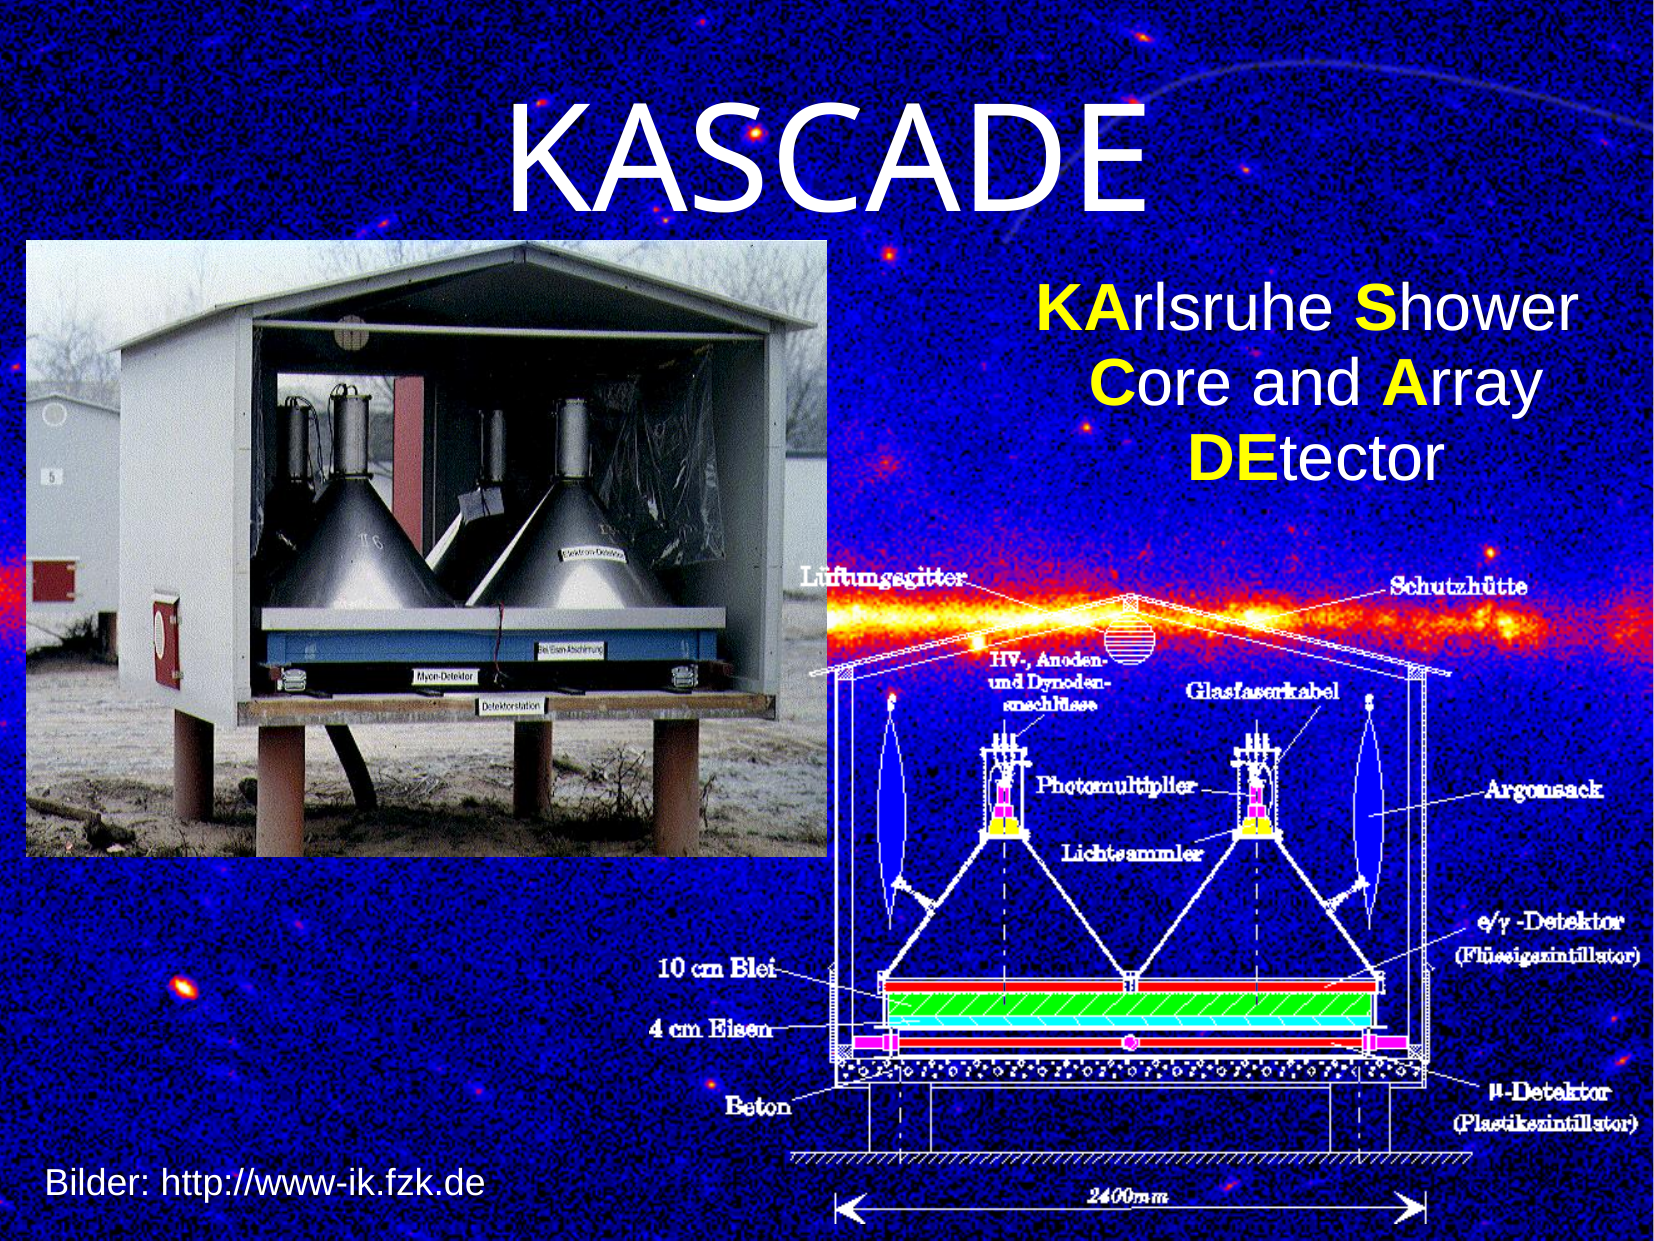

# KASCADE
KArlsruhe Shower
 Core and Array
 DEtector
Bilder: http://www-ik.fzk.de